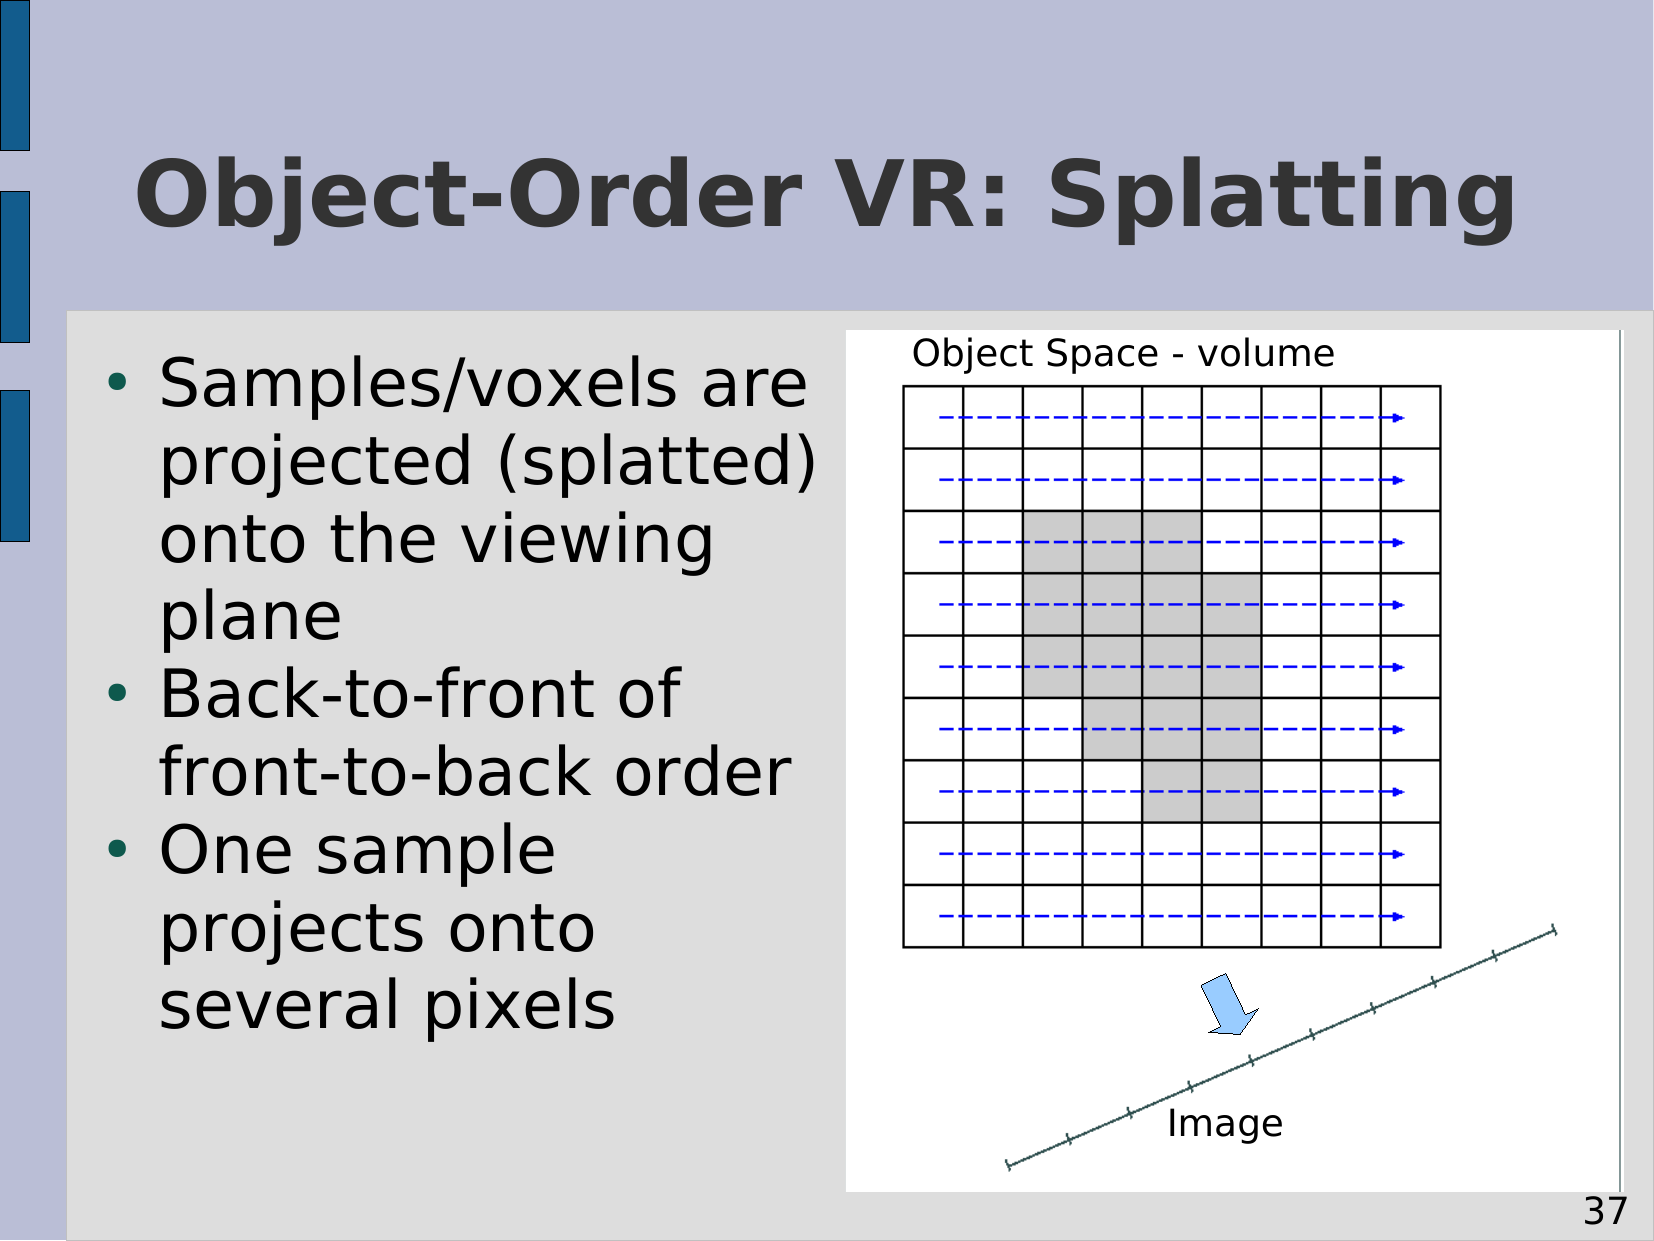

# Object-Order VR: Splatting
Object Space - volume
Samples/voxels are projected (splatted) onto the viewing plane
Back-to-front of front-to-back order
One sample projects onto several pixels
Image